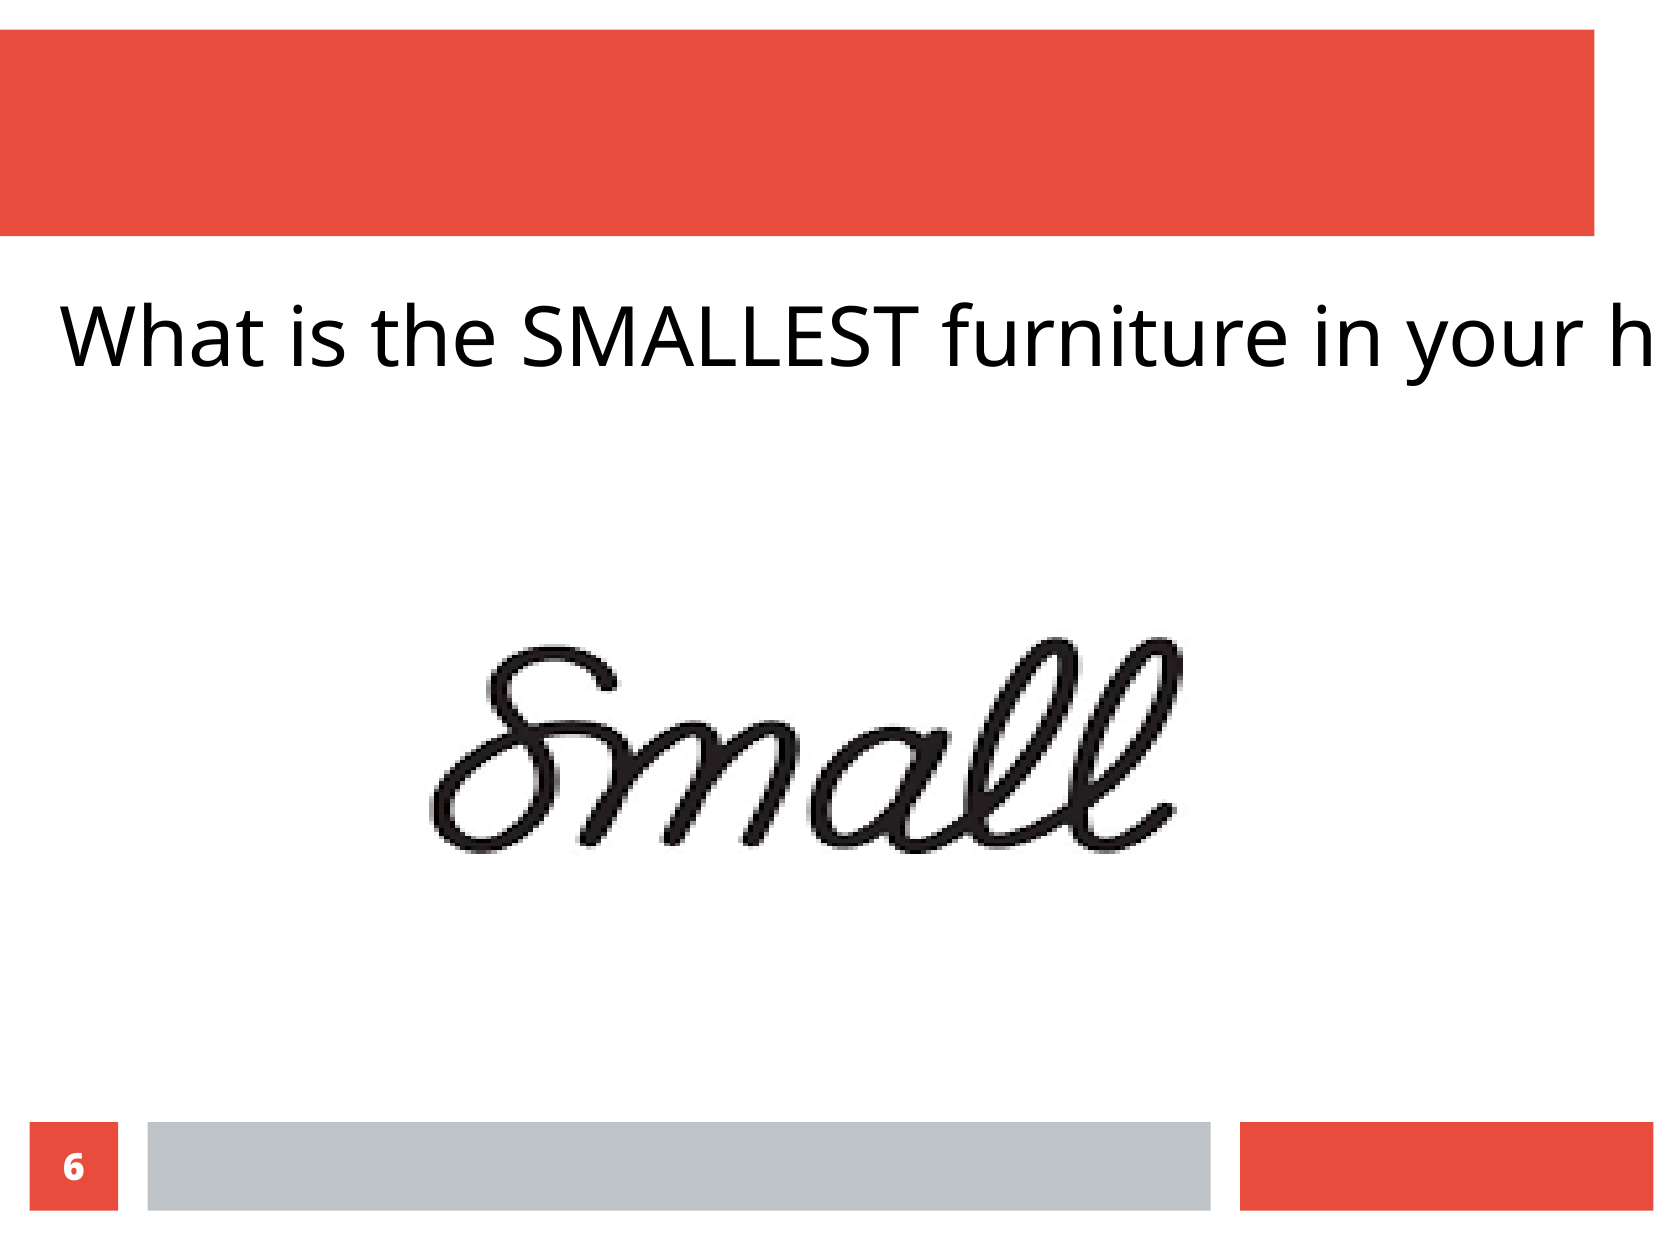

What is the SMALLEST furniture in your house ?
6